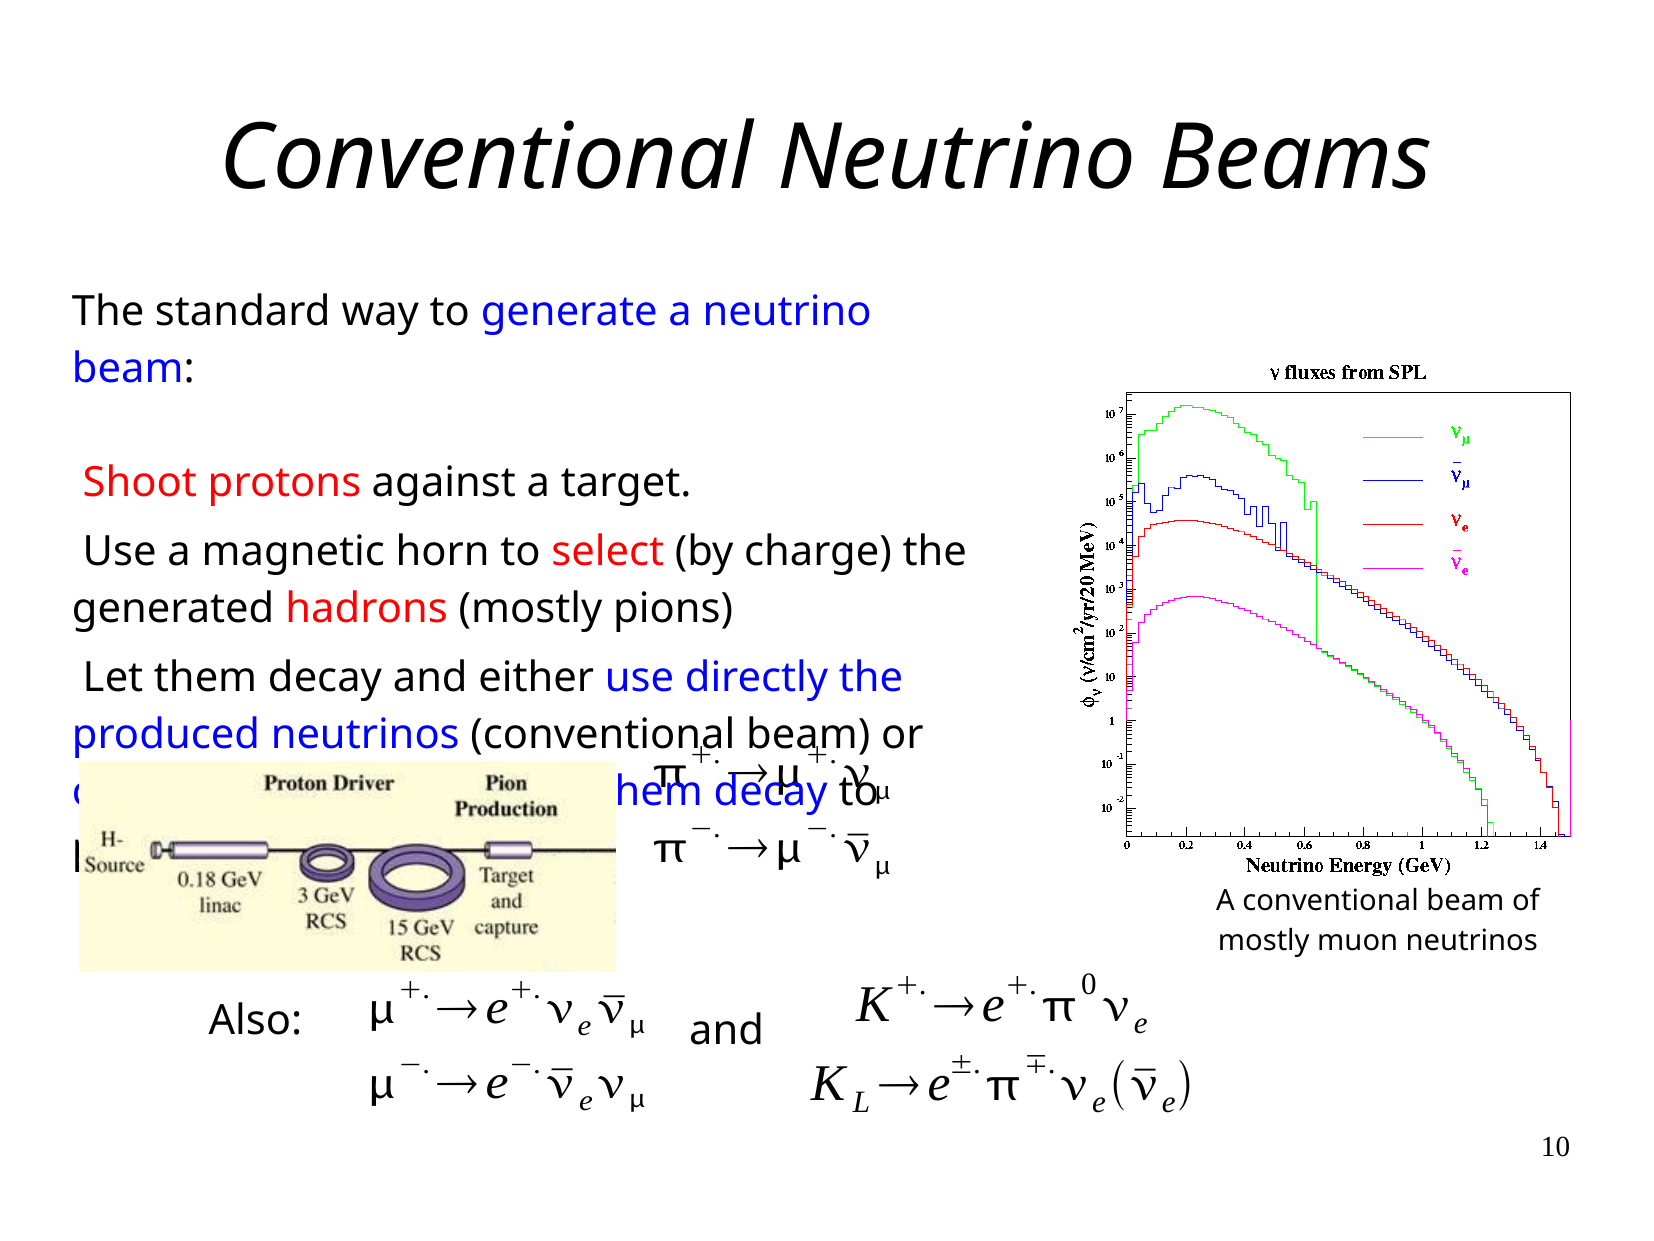

# Conventional Neutrino Beams
The standard way to generate a neutrino beam:
 Shoot protons against a target.
 Use a magnetic horn to select (by charge) the generated hadrons (mostly pions)
 Let them decay and either use directly the produced neutrinos (conventional beam) or capture the muons and let them decay to produce neutrinos.
A conventional beam of mostly muon neutrinos
Also:
and
10